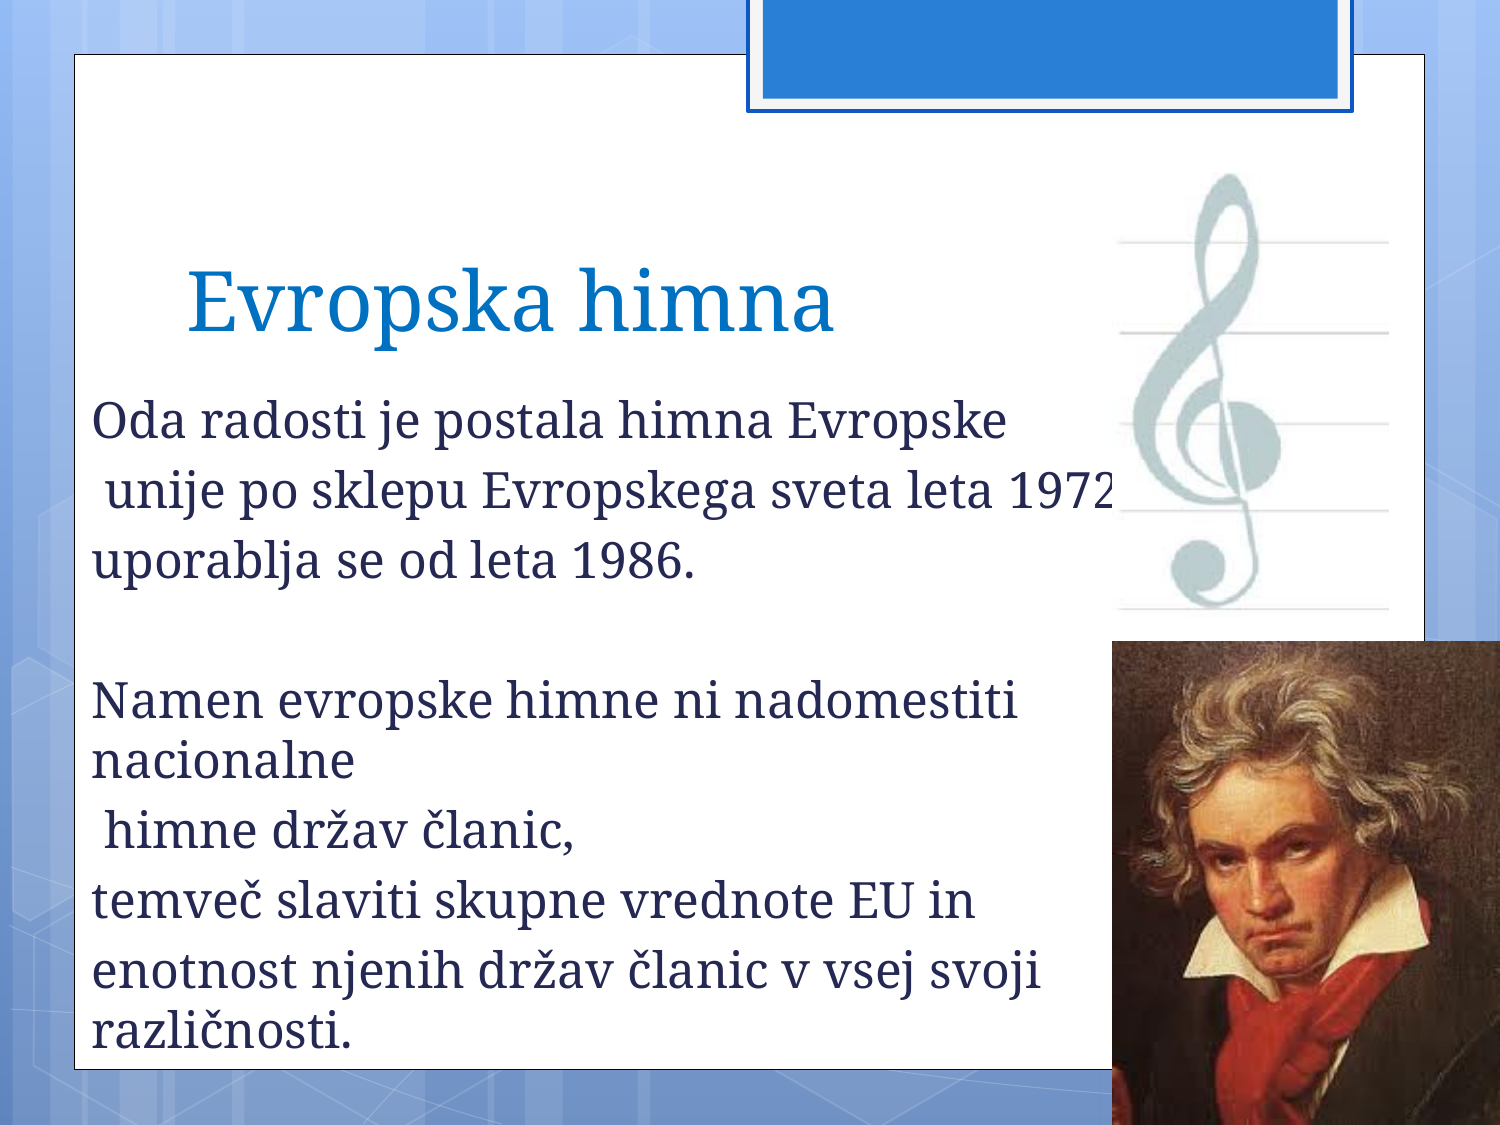

# Evropska himna
Oda radosti je postala himna Evropske
 unije po sklepu Evropskega sveta leta 1972 in
uporablja se od leta 1986.
Namen evropske himne ni nadomestiti nacionalne
 himne držav članic,
temveč slaviti skupne vrednote EU in
enotnost njenih držav članic v vsej svoji različnosti.